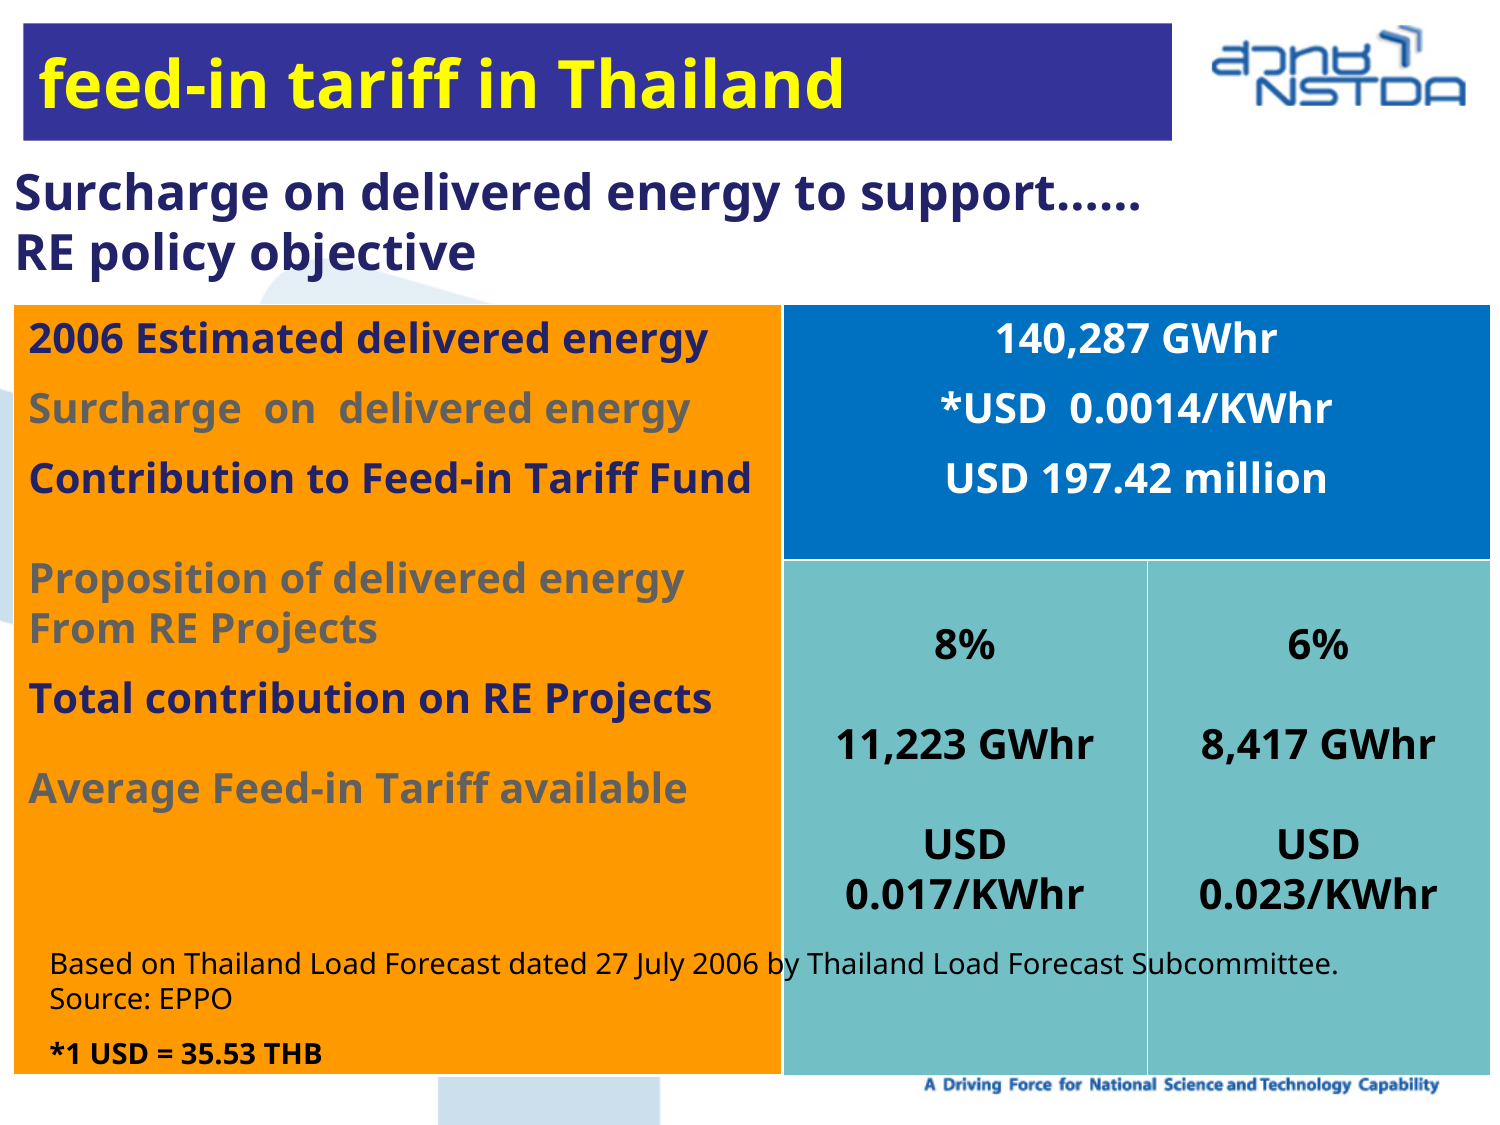

# feed-in tariff in Thailand
Surcharge on delivered energy to support……
RE policy objective
| 2006 Estimated delivered energy Surcharge on delivered energy Contribution to Feed-in Tariff Fund Proposition of delivered energy From RE Projects Total contribution on RE Projects Average Feed-in Tariff available | 140,287 GWhr \*USD 0.0014/KWhr USD 197.42 million | |
| --- | --- | --- |
| | 8% 11,223 GWhr USD 0.017/KWhr | 6% 8,417 GWhr USD 0.023/KWhr |
Based on Thailand Load Forecast dated 27 July 2006 by Thailand Load Forecast Subcommittee.
Source: EPPO
*1 USD = 35.53 THB